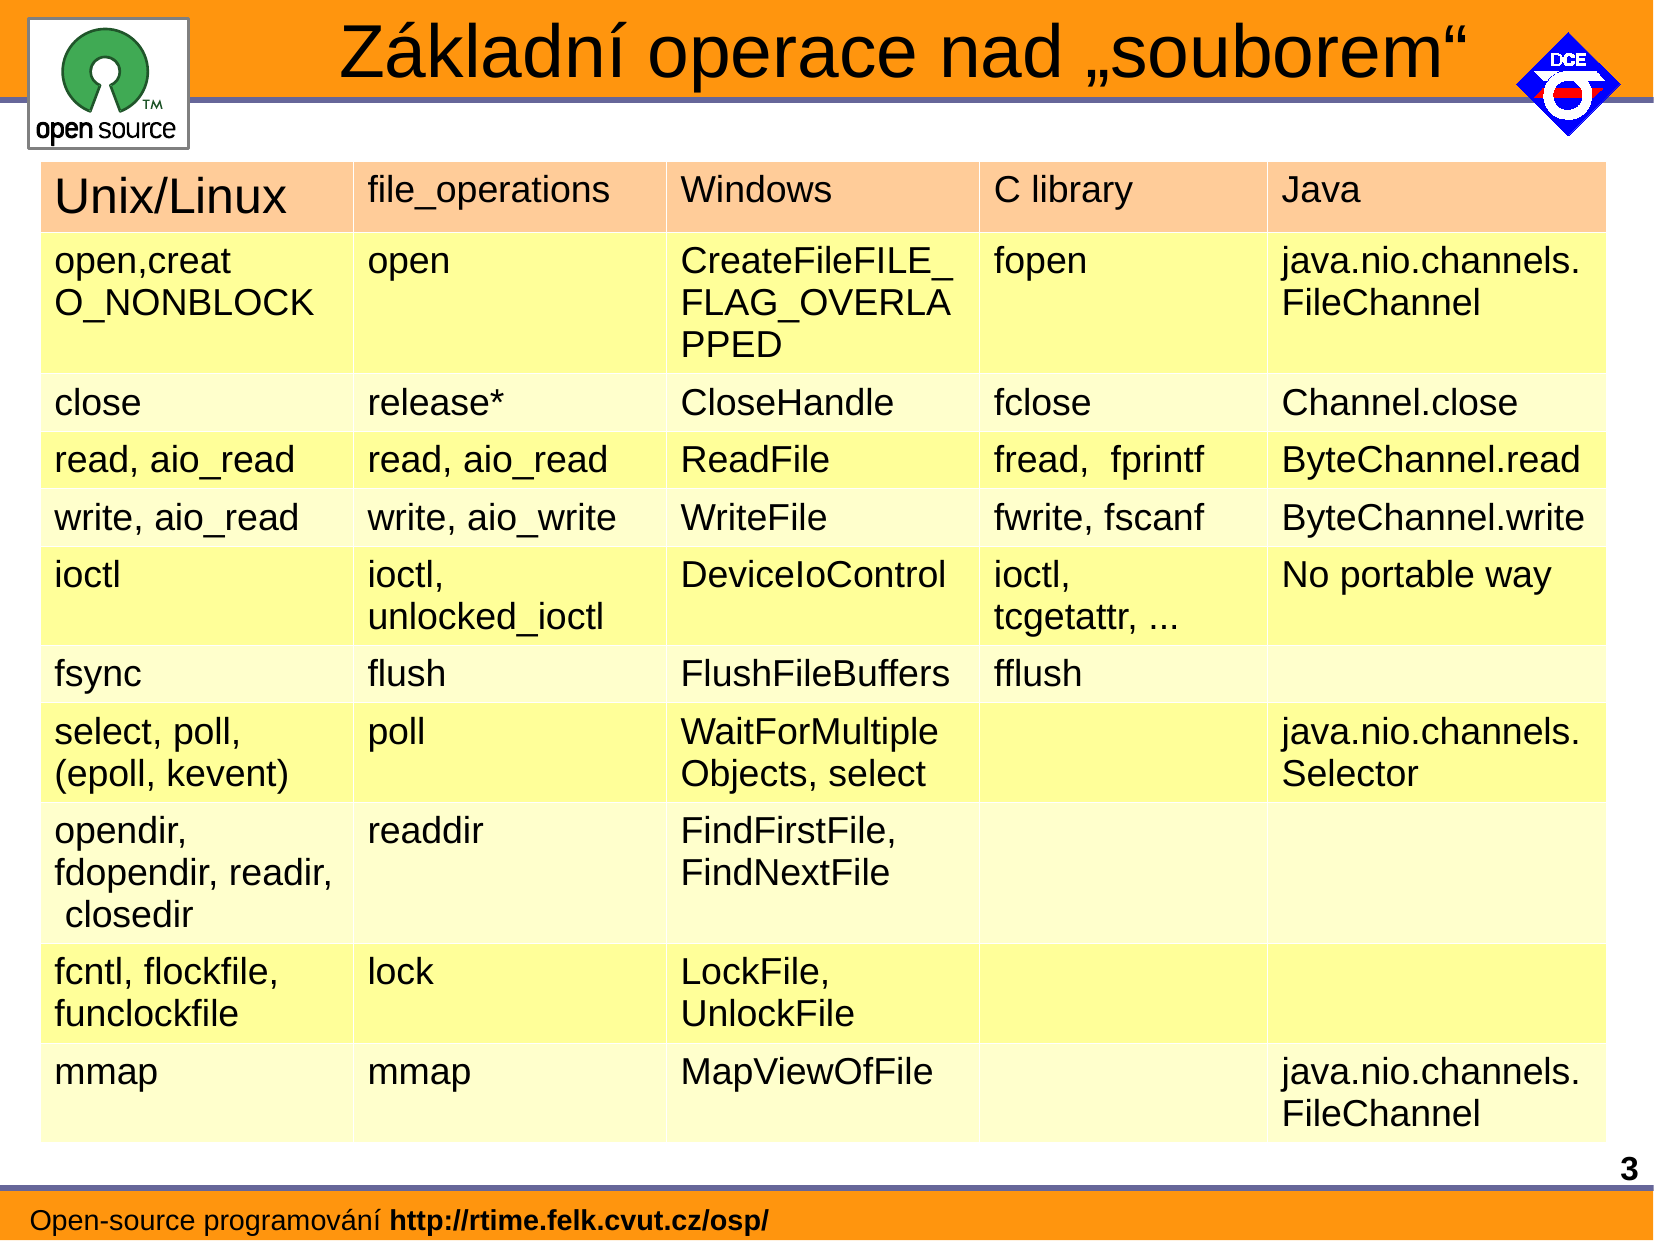

# Základní operace nad „souborem“
| Unix/Linux | file\_operations | Windows | C library | Java |
| --- | --- | --- | --- | --- |
| open,creat O\_NONBLOCK | open | CreateFileFILE\_FLAG\_OVERLAPPED | fopen | java.nio.channels.FileChannel |
| close | release\* | CloseHandle | fclose | Channel.close |
| read, aio\_read | read, aio\_read | ReadFile | fread, fprintf | ByteChannel.read |
| write, aio\_read | write, aio\_write | WriteFile | fwrite, fscanf | ByteChannel.write |
| ioctl | ioctl, unlocked\_ioctl | DeviceIoControl | ioctl, tcgetattr, ... | No portable way |
| fsync | flush | FlushFileBuffers | fflush | |
| select, poll, (epoll, kevent) | poll | WaitForMultipleObjects, select | | java.nio.channels.Selector |
| opendir, fdopendir, readir, closedir | readdir | FindFirstFile, FindNextFile | | |
| fcntl, flockfile, funclockfile | lock | LockFile, UnlockFile | | |
| mmap | mmap | MapViewOfFile | | java.nio.channels.FileChannel |